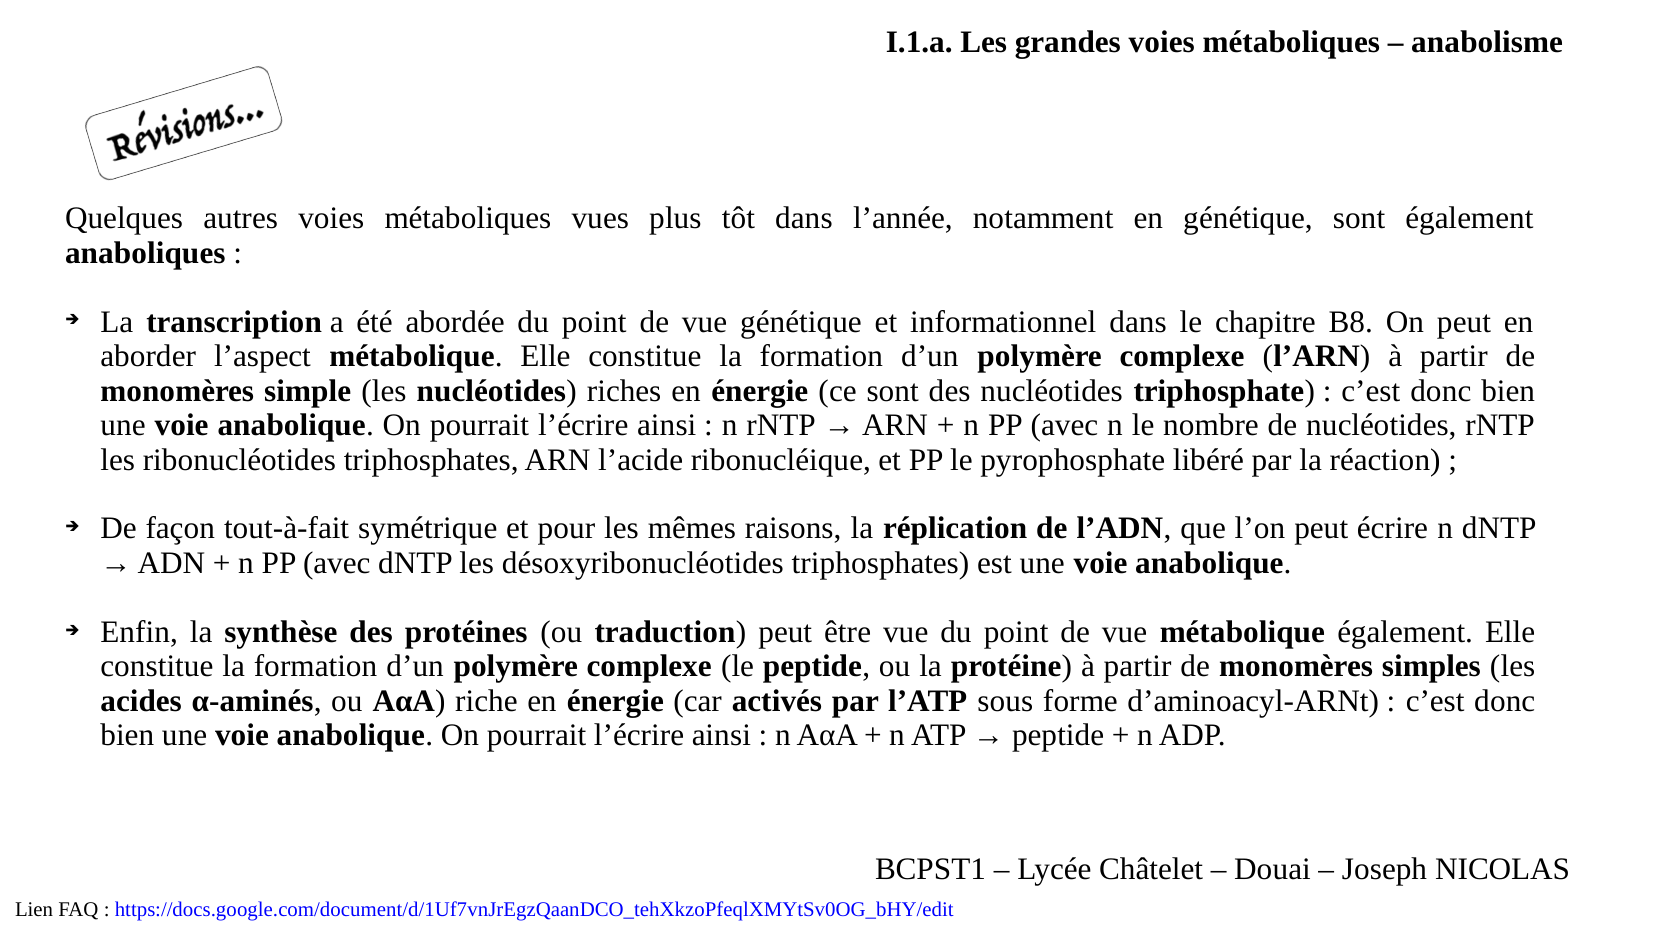

I.1.a. Les grandes voies métaboliques – anabolisme
Quelques autres voies métaboliques vues plus tôt dans l’année, notamment en génétique, sont également anaboliques :
La transcription a été abordée du point de vue génétique et informationnel dans le chapitre B8. On peut en aborder l’aspect métabolique. Elle constitue la formation d’un polymère complexe (l’ARN) à partir de monomères simple (les nucléotides) riches en énergie (ce sont des nucléotides triphosphate) : c’est donc bien une voie anabolique. On pourrait l’écrire ainsi : n rNTP → ARN + n PP (avec n le nombre de nucléotides, rNTP les ribonucléotides triphosphates, ARN l’acide ribonucléique, et PP le pyrophosphate libéré par la réaction) ;
De façon tout-à-fait symétrique et pour les mêmes raisons, la réplication de l’ADN, que l’on peut écrire n dNTP → ADN + n PP (avec dNTP les désoxyribonucléotides triphosphates) est une voie anabolique.
Enfin, la synthèse des protéines (ou traduction) peut être vue du point de vue métabolique également. Elle constitue la formation d’un polymère complexe (le peptide, ou la protéine) à partir de monomères simples (les acides α-aminés, ou AαA) riche en énergie (car activés par l’ATP sous forme d’aminoacyl-ARNt) : c’est donc bien une voie anabolique. On pourrait l’écrire ainsi : n AαA + n ATP → peptide + n ADP.
BCPST1 – Lycée Châtelet – Douai – Joseph NICOLAS
Lien FAQ : https://docs.google.com/document/d/1Uf7vnJrEgzQaanDCO_tehXkzoPfeqlXMYtSv0OG_bHY/edit